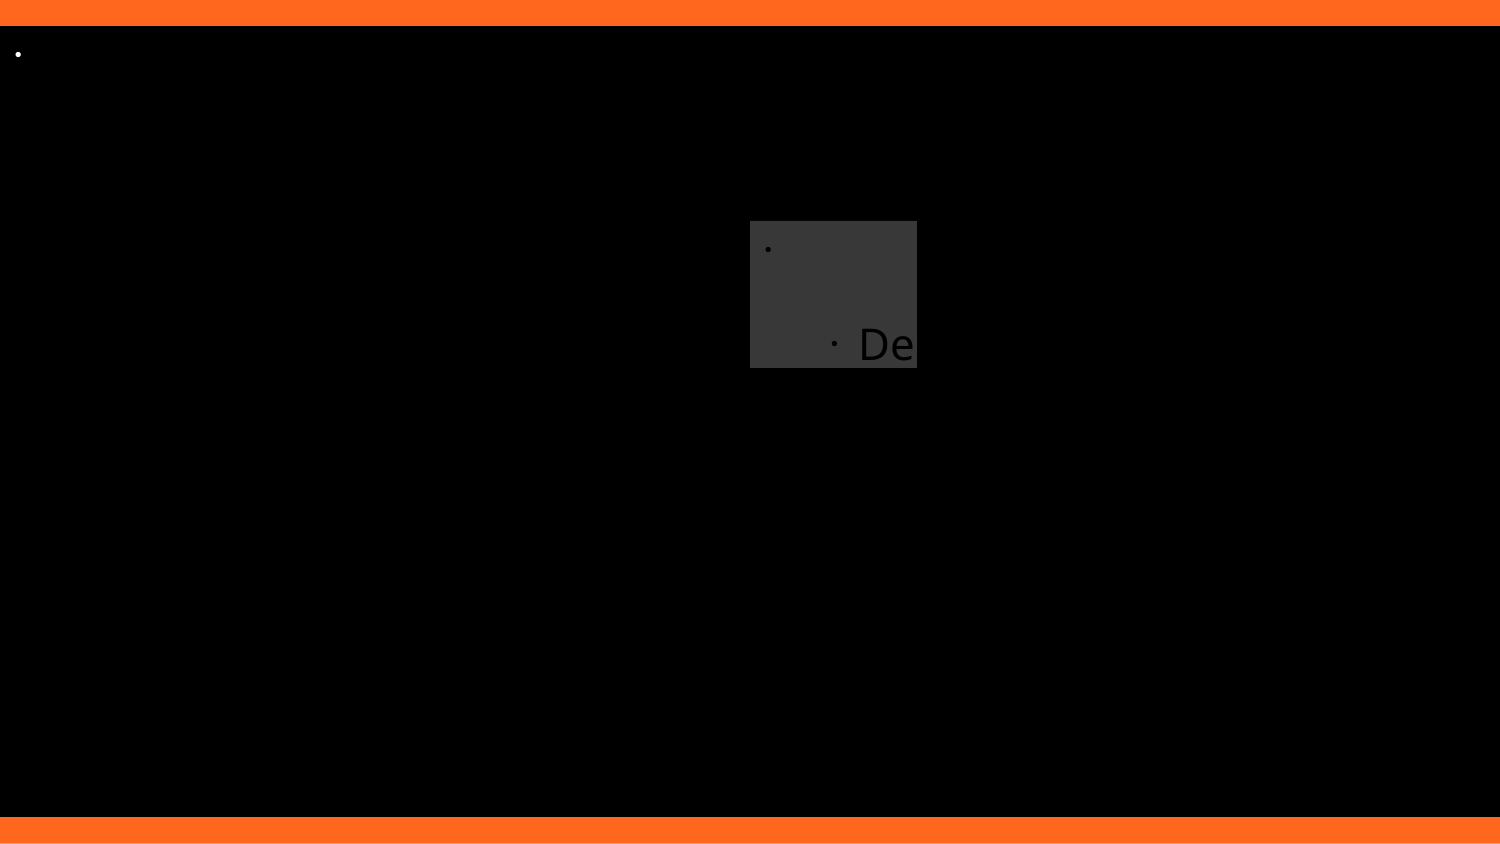

#
De nombreuses personnes, adultes et enfants ne font qu’un seul repas par jour constitué d’une galette de maïs avec du sel.
Sandra Montejo Caba de SERJUS
© Ana Caroline de Lima / CCFD –Terre Solidaire